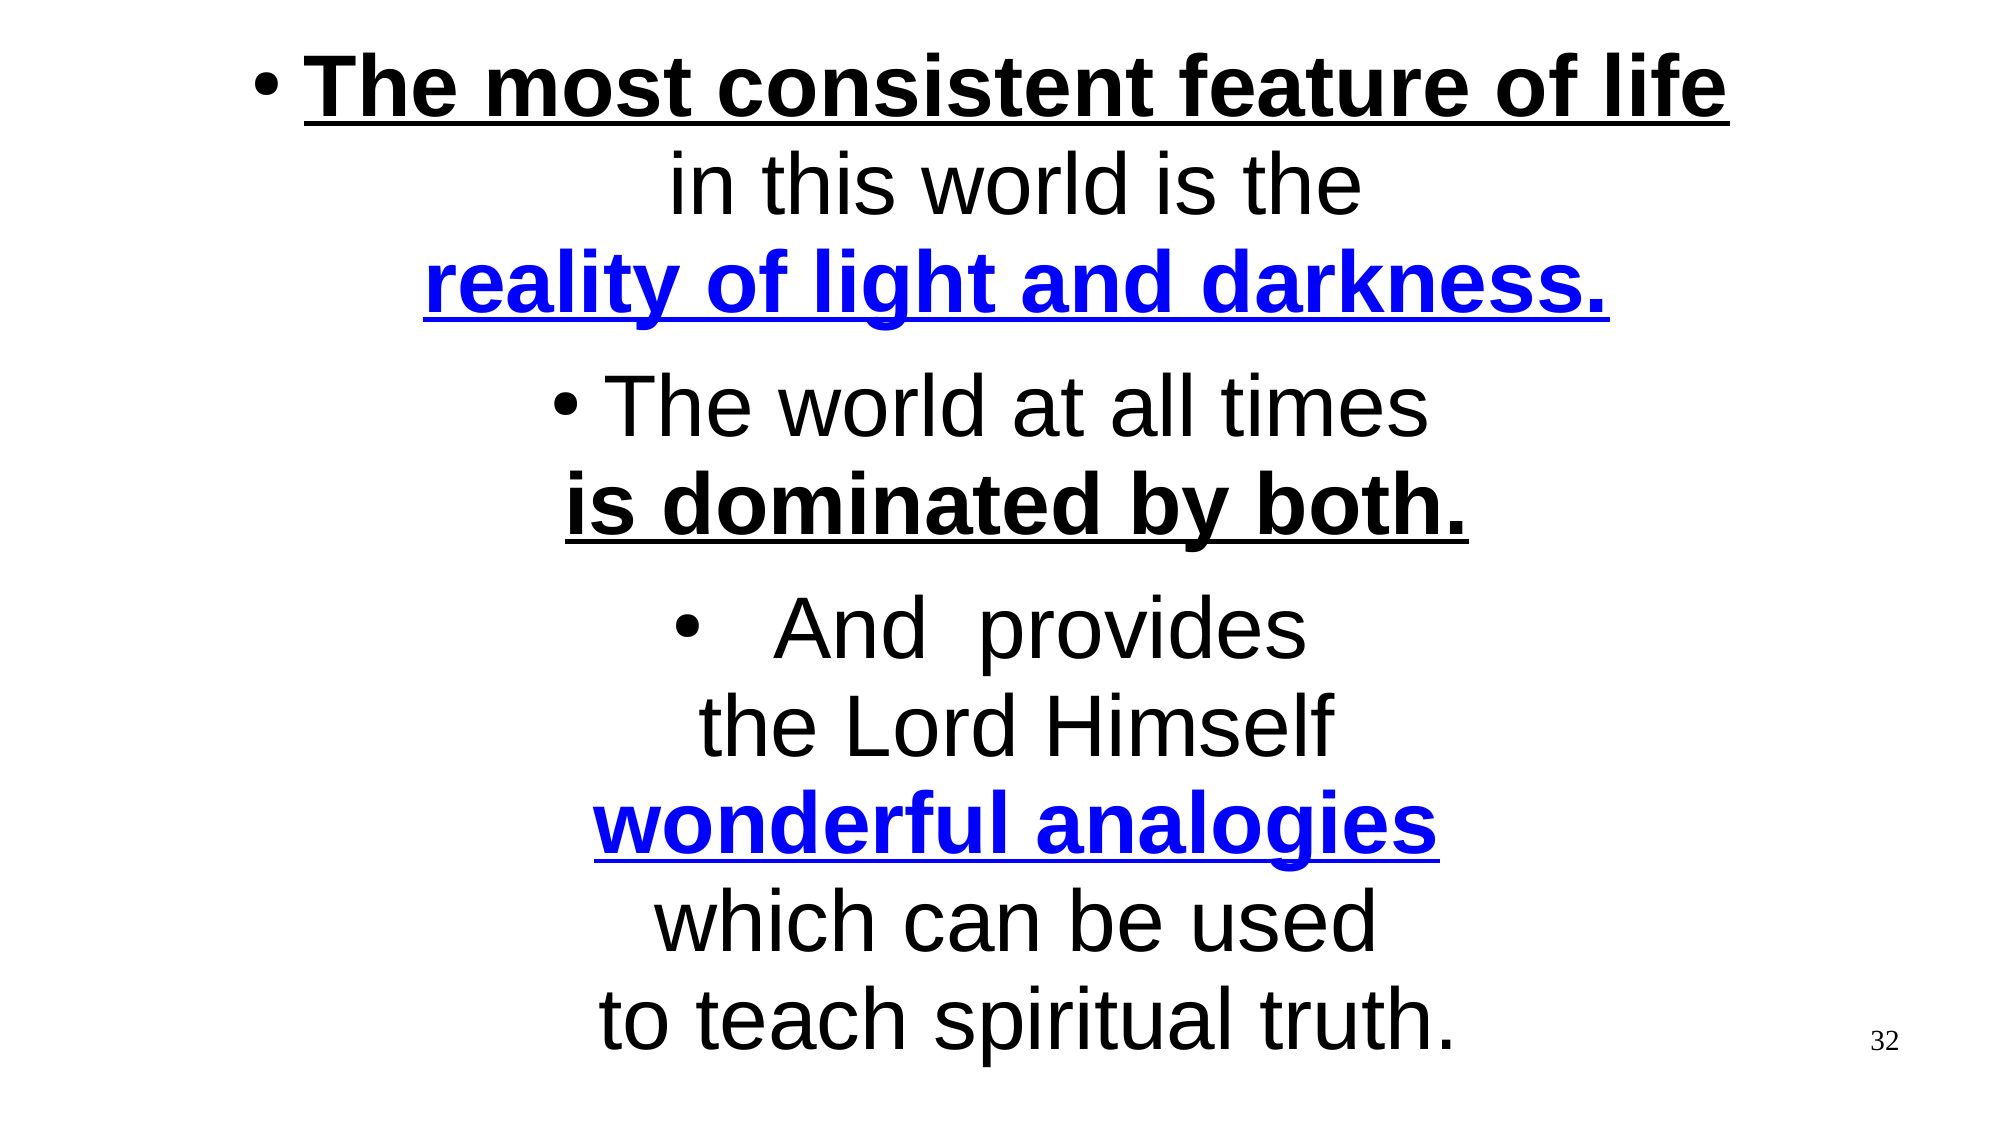

# The most consistent feature of life in this world is the reality of light and darkness.
The world at all times
is dominated by both.
 And provides
the Lord Himself
wonderful analogies
which can be used
to teach spiritual truth.
32